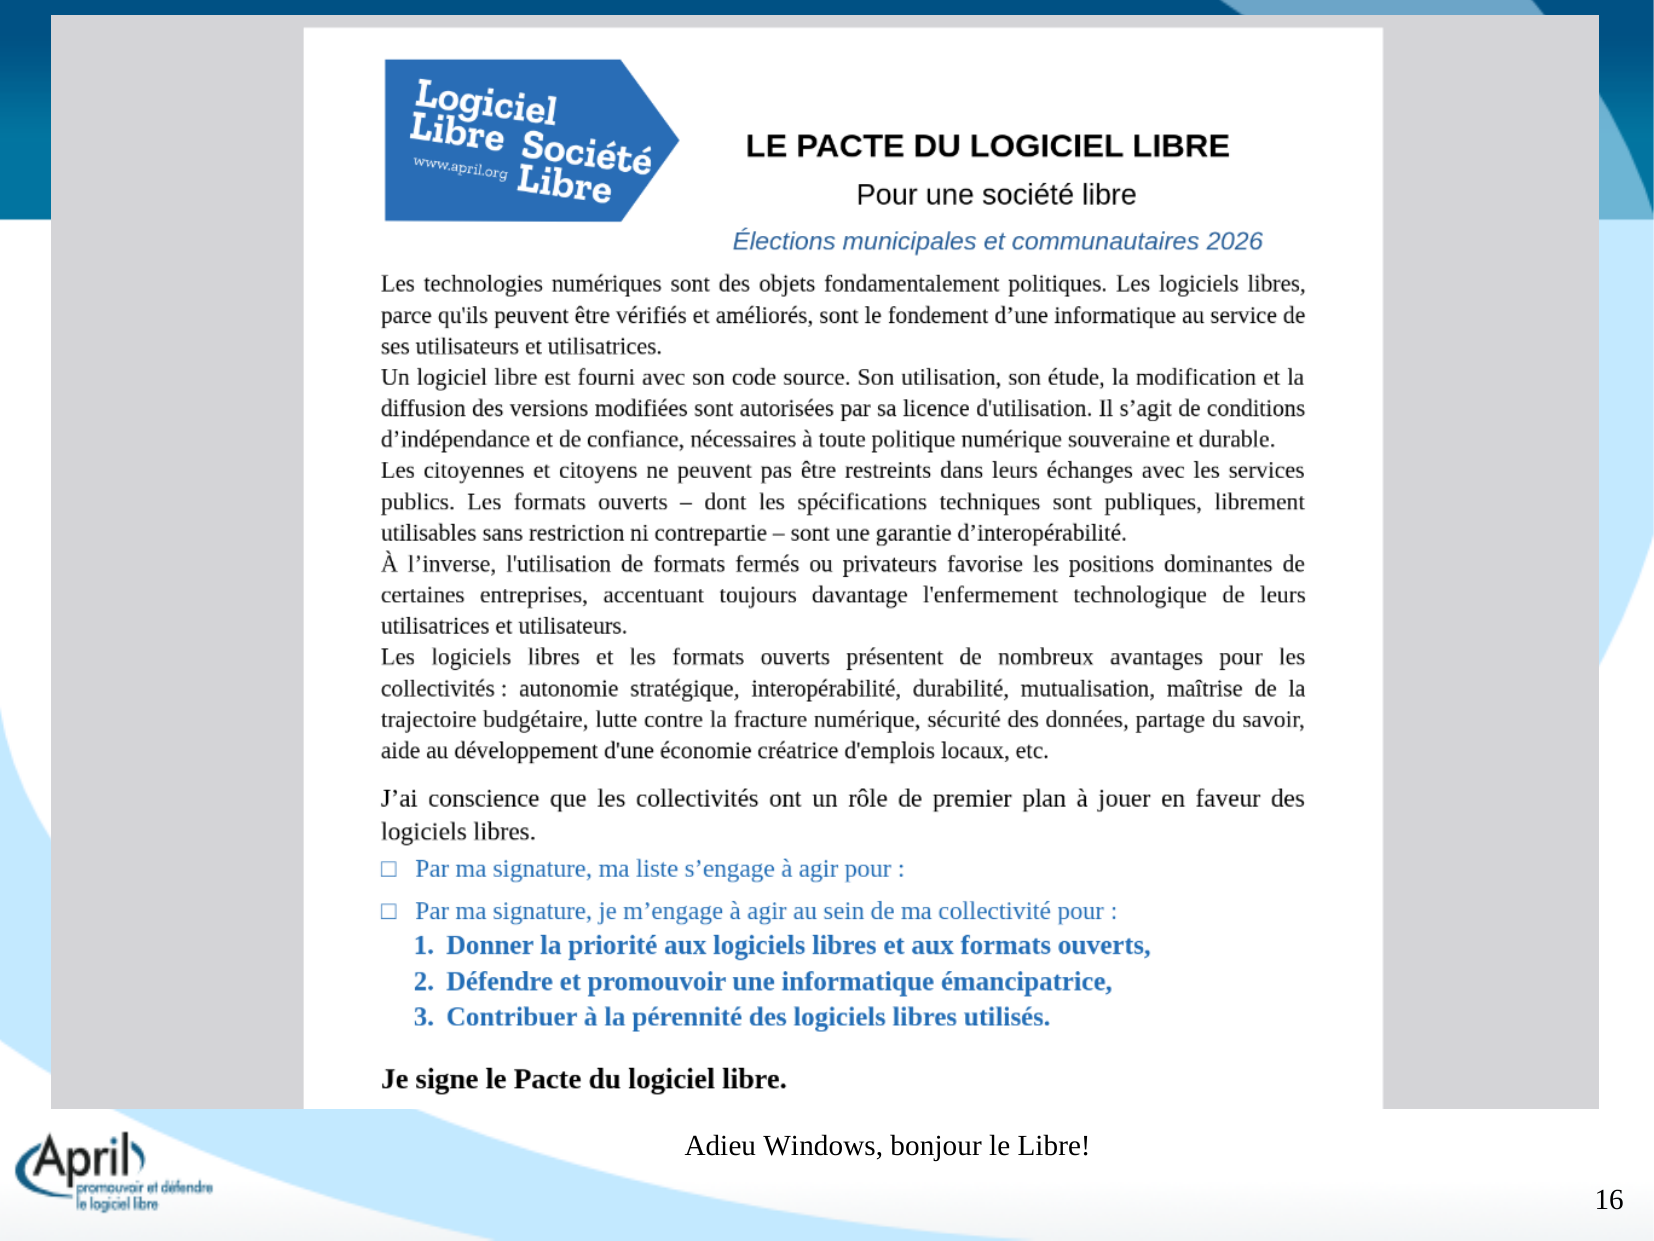

#
Adieu Windows, bonjour le Libre!
16